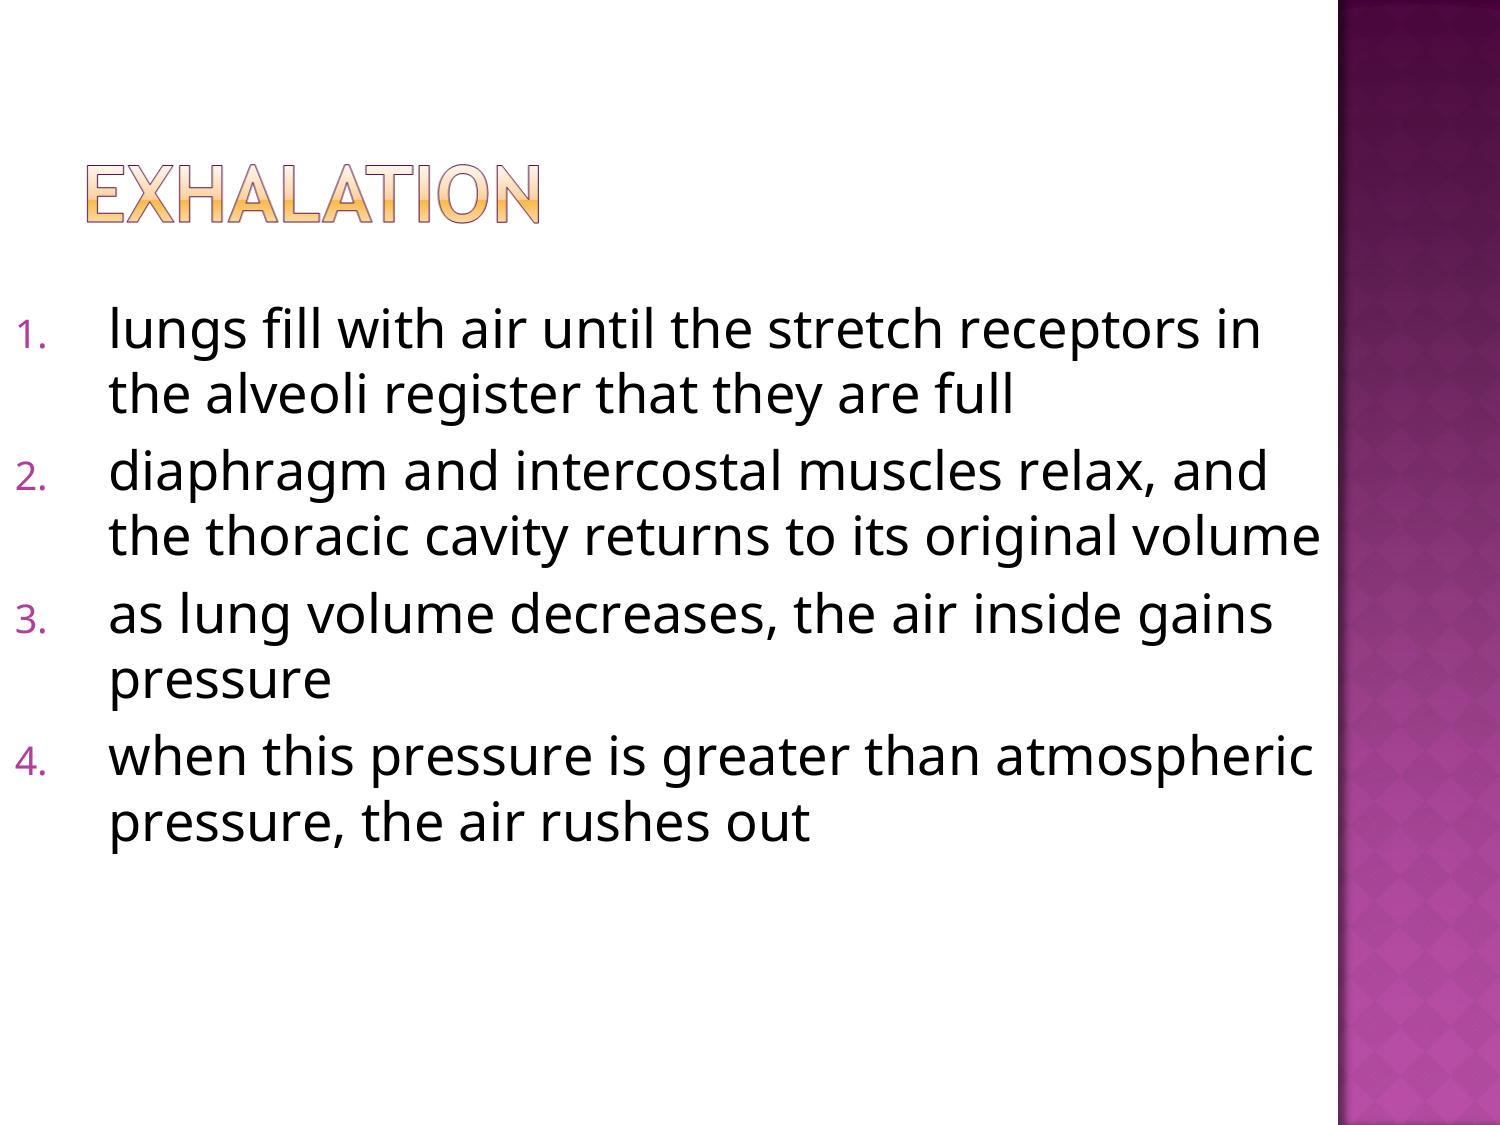

# lungs fill with air until the stretch receptors in the alveoli register that they are full
diaphragm and intercostal muscles relax, and the thoracic cavity returns to its original volume
as lung volume decreases, the air inside gains pressure
when this pressure is greater than atmospheric pressure, the air rushes out